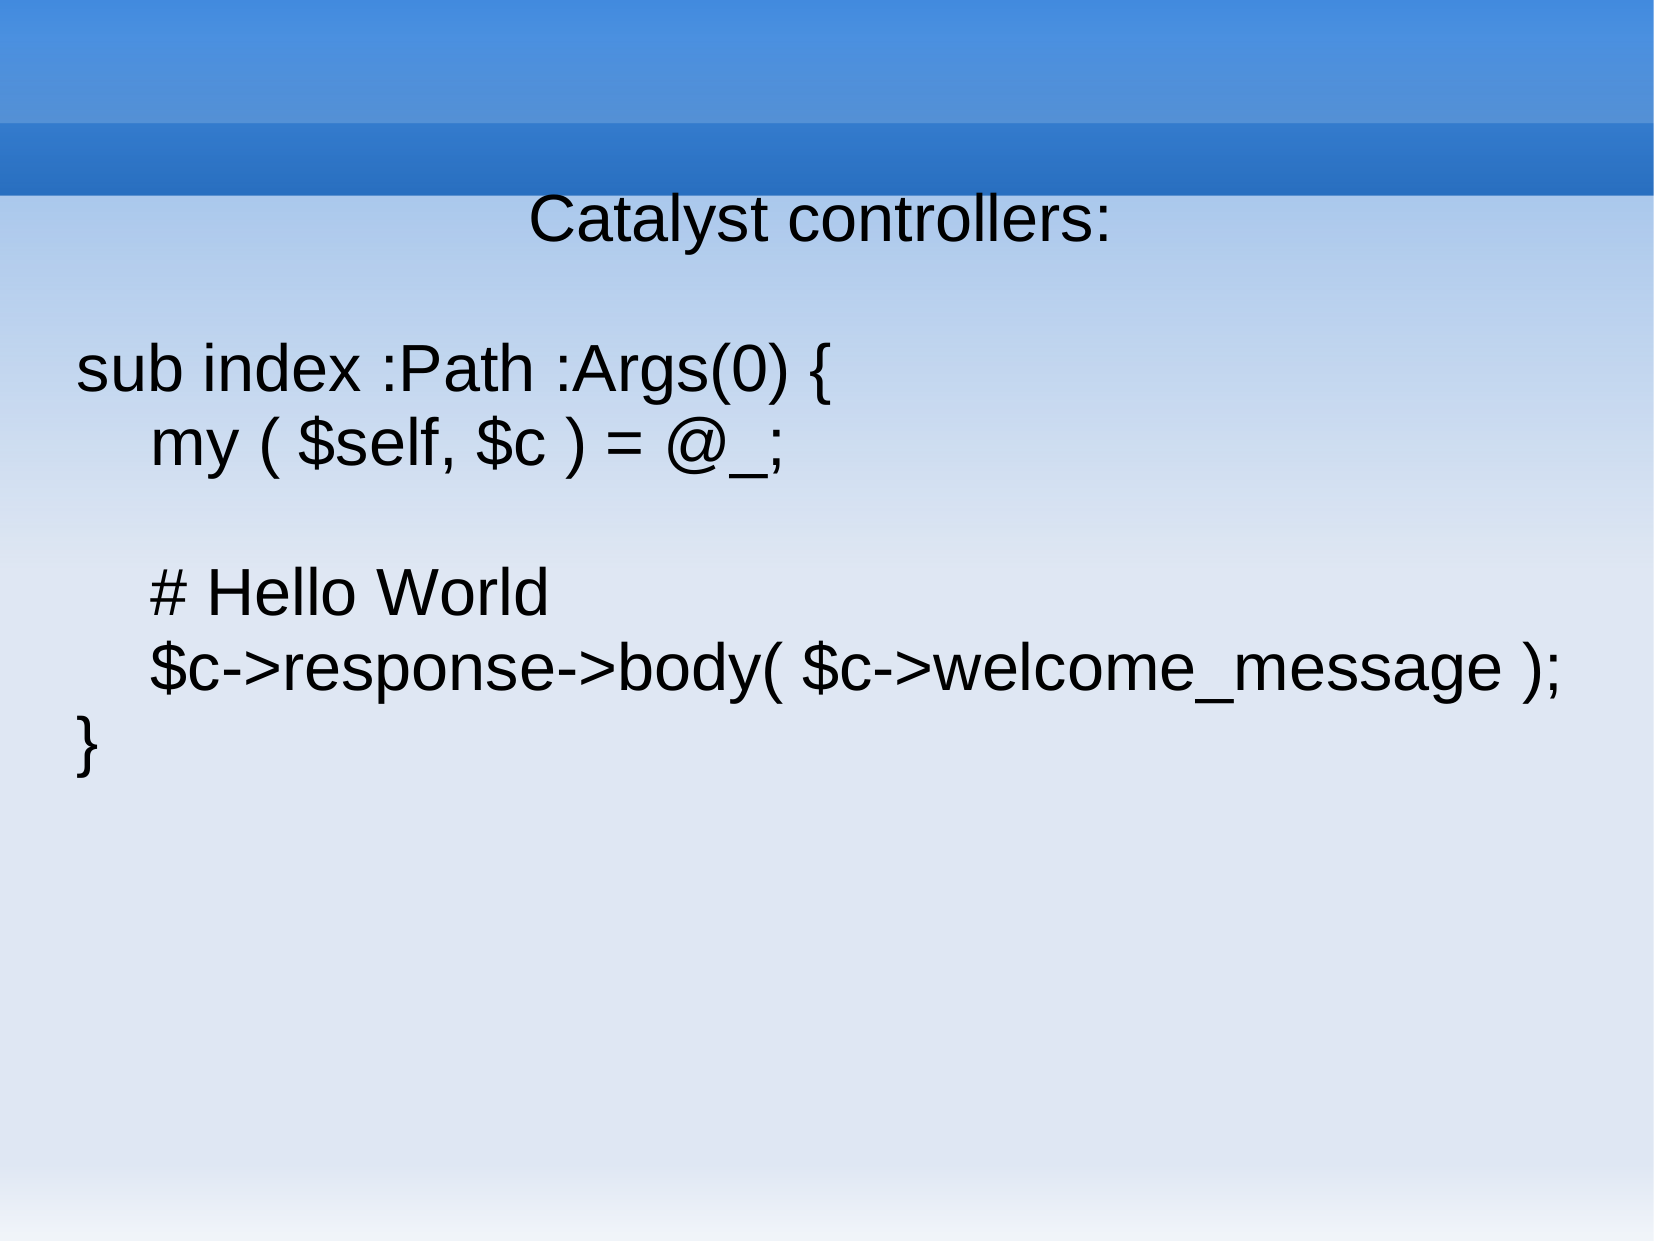

# Catalyst controllers:
sub index :Path :Args(0) {
 my ( $self, $c ) = @_;
 # Hello World
 $c->response->body( $c->welcome_message );
}